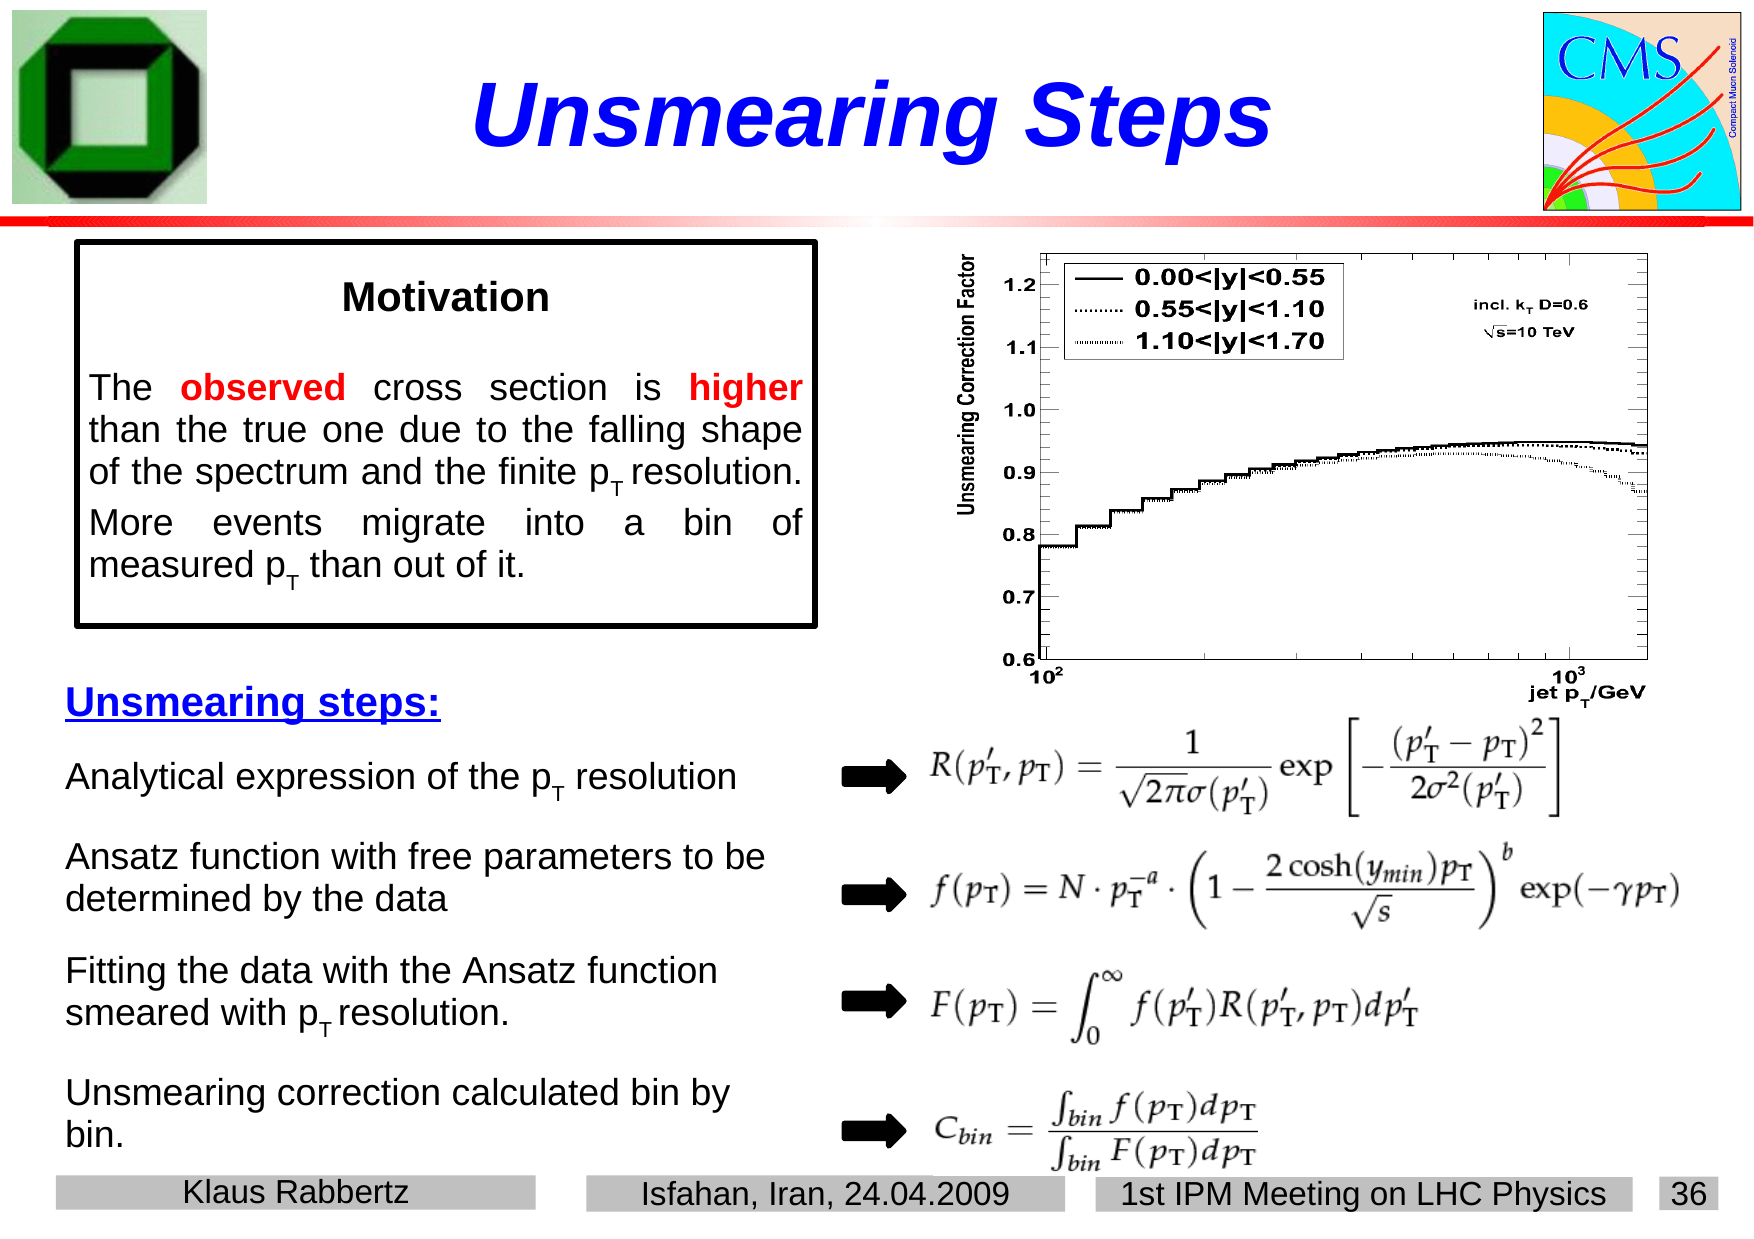

# Unsmearing Steps
Motivation
The observed cross section is higher than the true one due to the falling shape of the spectrum and the finite pT resolution. More events migrate into a bin of measured pT than out of it.
No detector simulation,
artificial smearing.
Unsmearing steps:
Analytical expression of the pT resolution
Ansatz function with free parameters to be determined by the data
Fitting the data with the Ansatz function smeared with pT resolution.
Unsmearing correction calculated bin by bin.